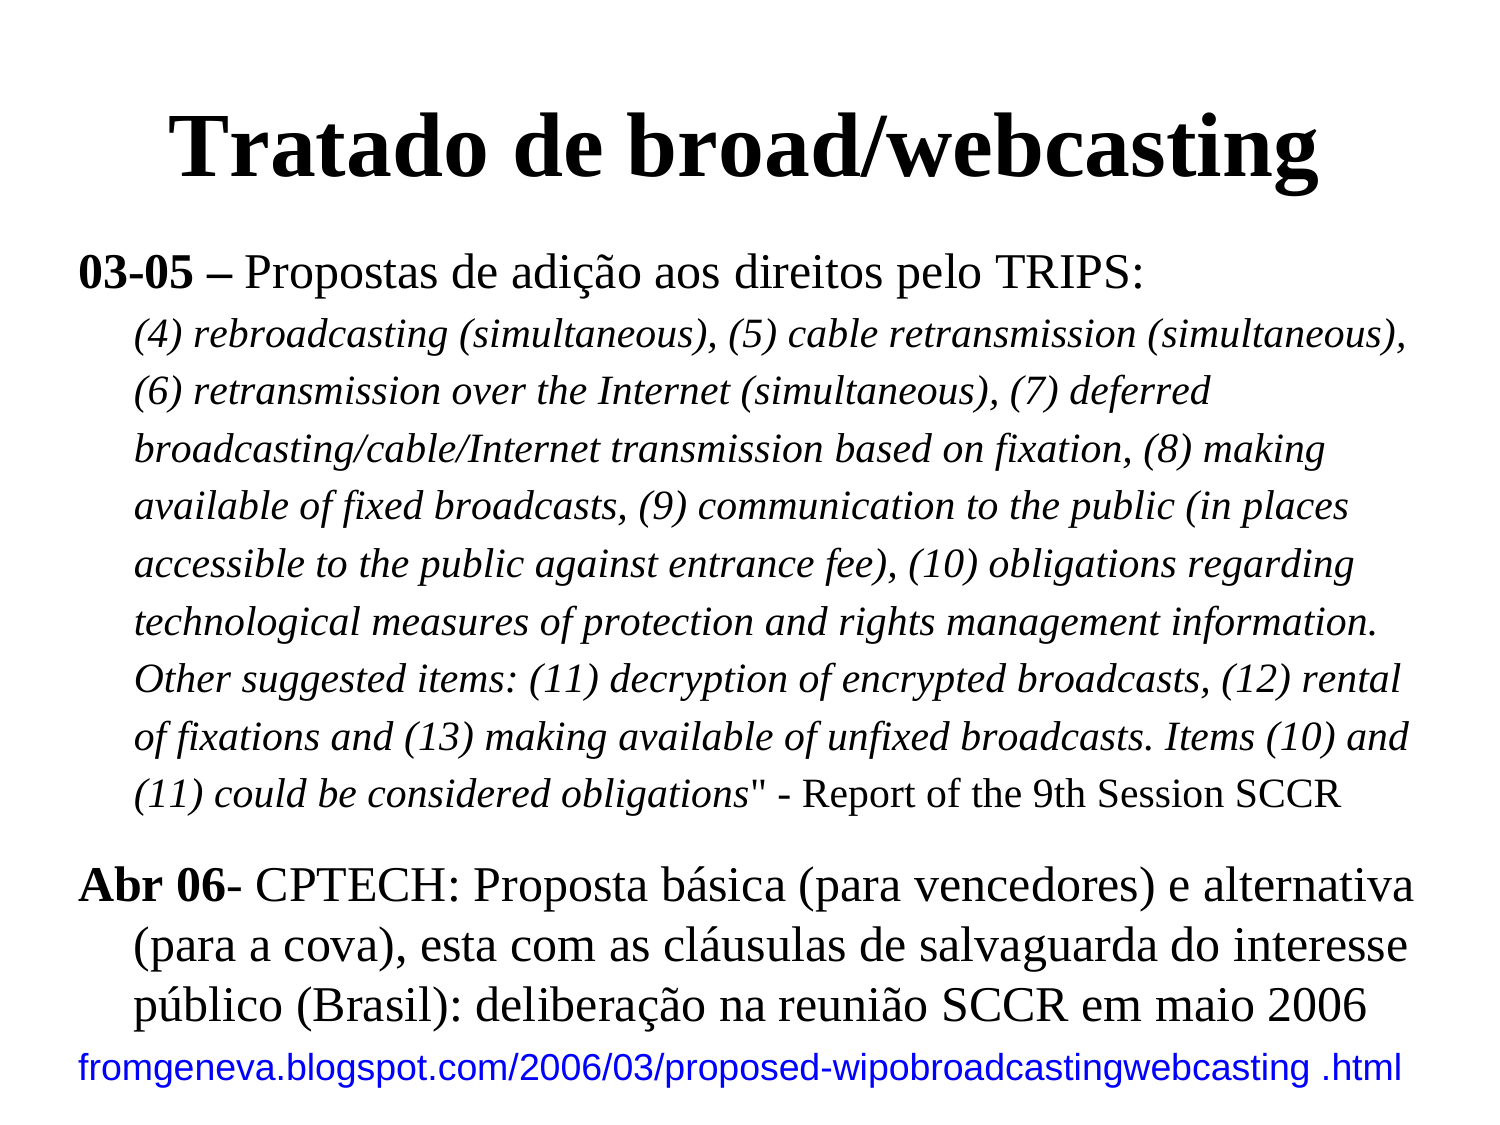

# Tratado de broad/webcasting
03-05 – Propostas de adição aos direitos pelo TRIPS:
(4) rebroadcasting (simultaneous), (5) cable retransmission (simultaneous), (6) retransmission over the Internet (simultaneous), (7) deferred broadcasting/cable/Internet transmission based on fixation, (8) making available of fixed broadcasts, (9) communication to the public (in places accessible to the public against entrance fee), (10) obligations regarding technological measures of protection and rights management information. Other suggested items: (11) decryption of encrypted broadcasts, (12) rental of fixations and (13) making available of unfixed broadcasts. Items (10) and (11) could be considered obligations" - Report of the 9th Session SCCR
Abr 06- CPTECH: Proposta básica (para vencedores) e alternativa (para a cova), esta com as cláusulas de salvaguarda do interesse público (Brasil): deliberação na reunião SCCR em maio 2006
fromgeneva.blogspot.com/2006/03/proposed-wipobroadcastingwebcasting .html